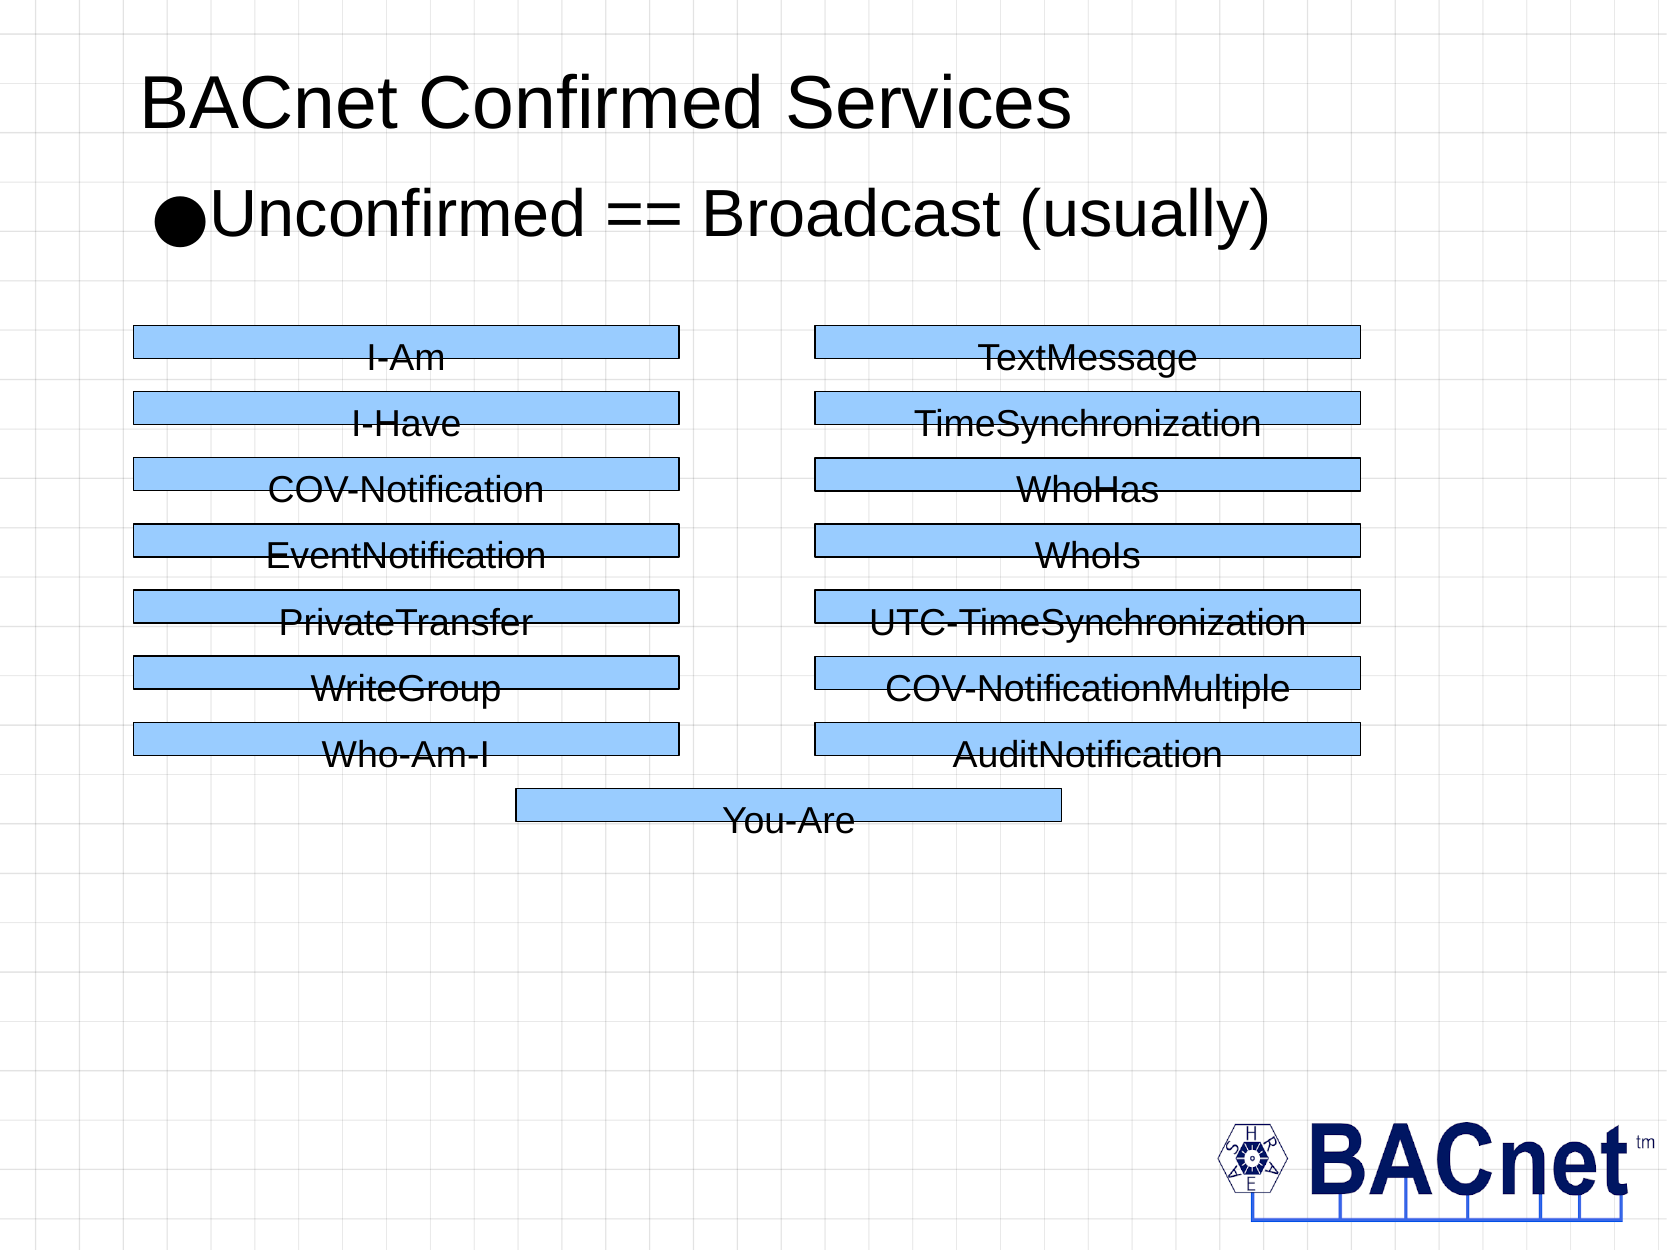

# BACnet Confirmed Services
Unconfirmed == Broadcast (usually)
I-Am
TextMessage
I-Have
TimeSynchronization
COV-Notification
WhoHas
EventNotification
WhoIs
PrivateTransfer
UTC-TimeSynchronization
WriteGroup
COV-NotificationMultiple
Who-Am-I
AuditNotification
You-Are